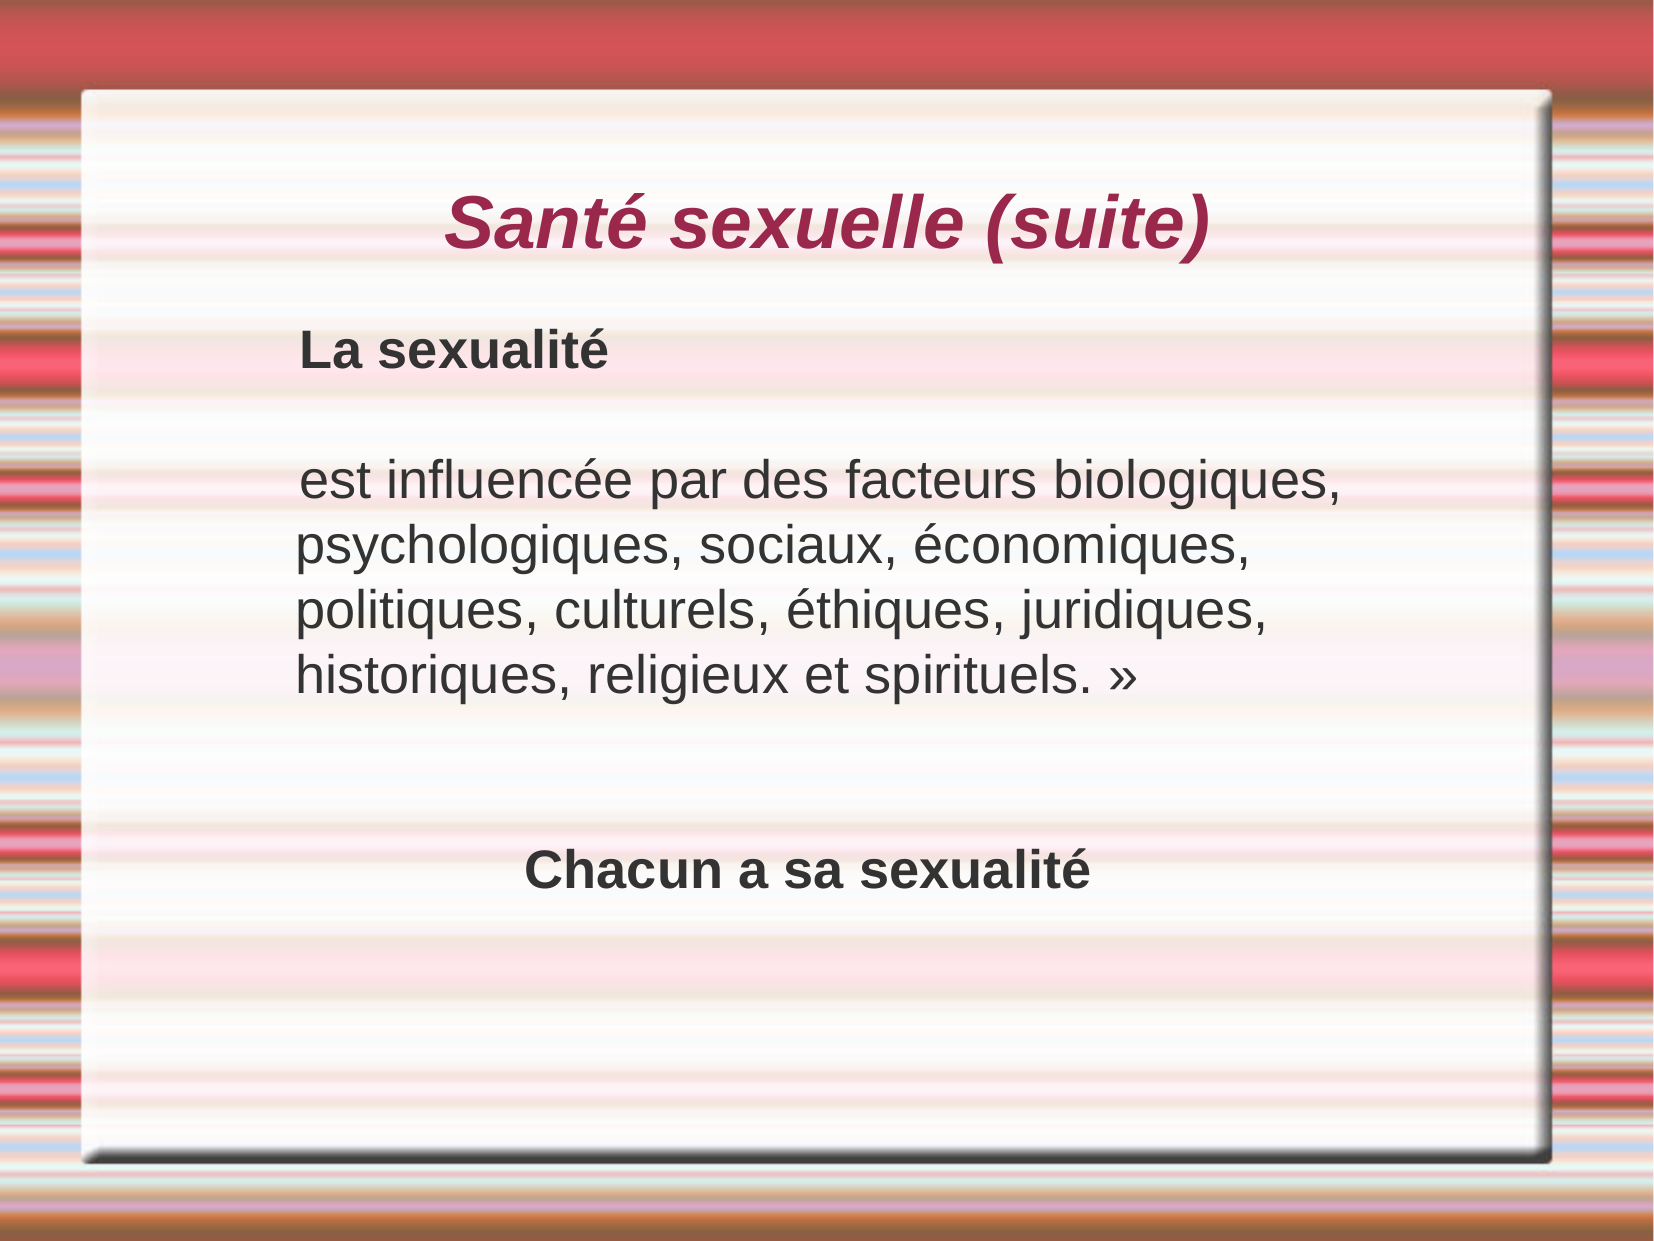

La sexualité
 est influencée par des facteurs biologiques, psychologiques, sociaux, économiques, politiques, culturels, éthiques, juridiques, historiques, religieux et spirituels. »
 Chacun a sa sexualité
# Santé sexuelle (suite)